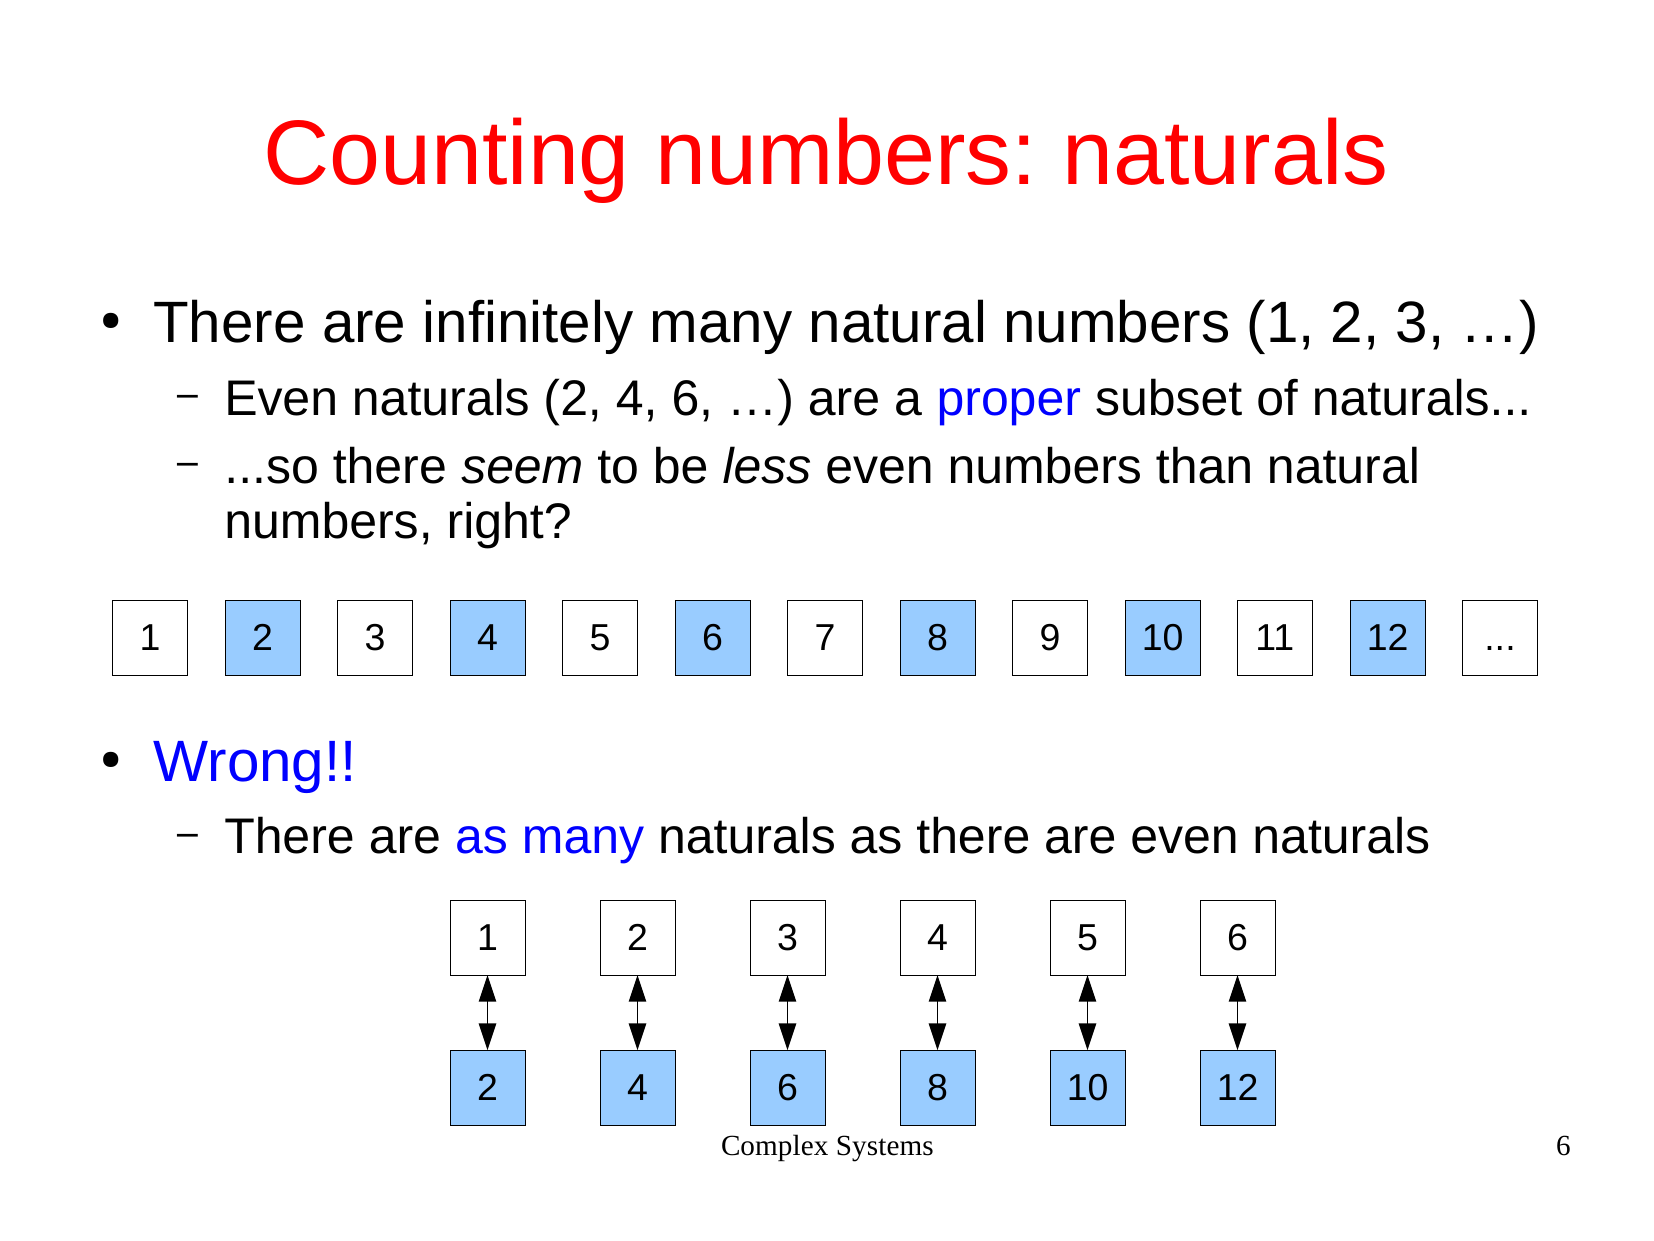

# Counting numbers: naturals
There are infinitely many natural numbers (1, 2, 3, …)
Even naturals (2, 4, 6, …) are a proper subset of naturals...
...so there seem to be less even numbers than natural numbers, right?
Wrong!!
There are as many naturals as there are even naturals
1
2
3
4
5
6
7
8
9
10
11
12
...
1
2
3
4
5
6
2
4
6
8
10
12
Complex Systems
6